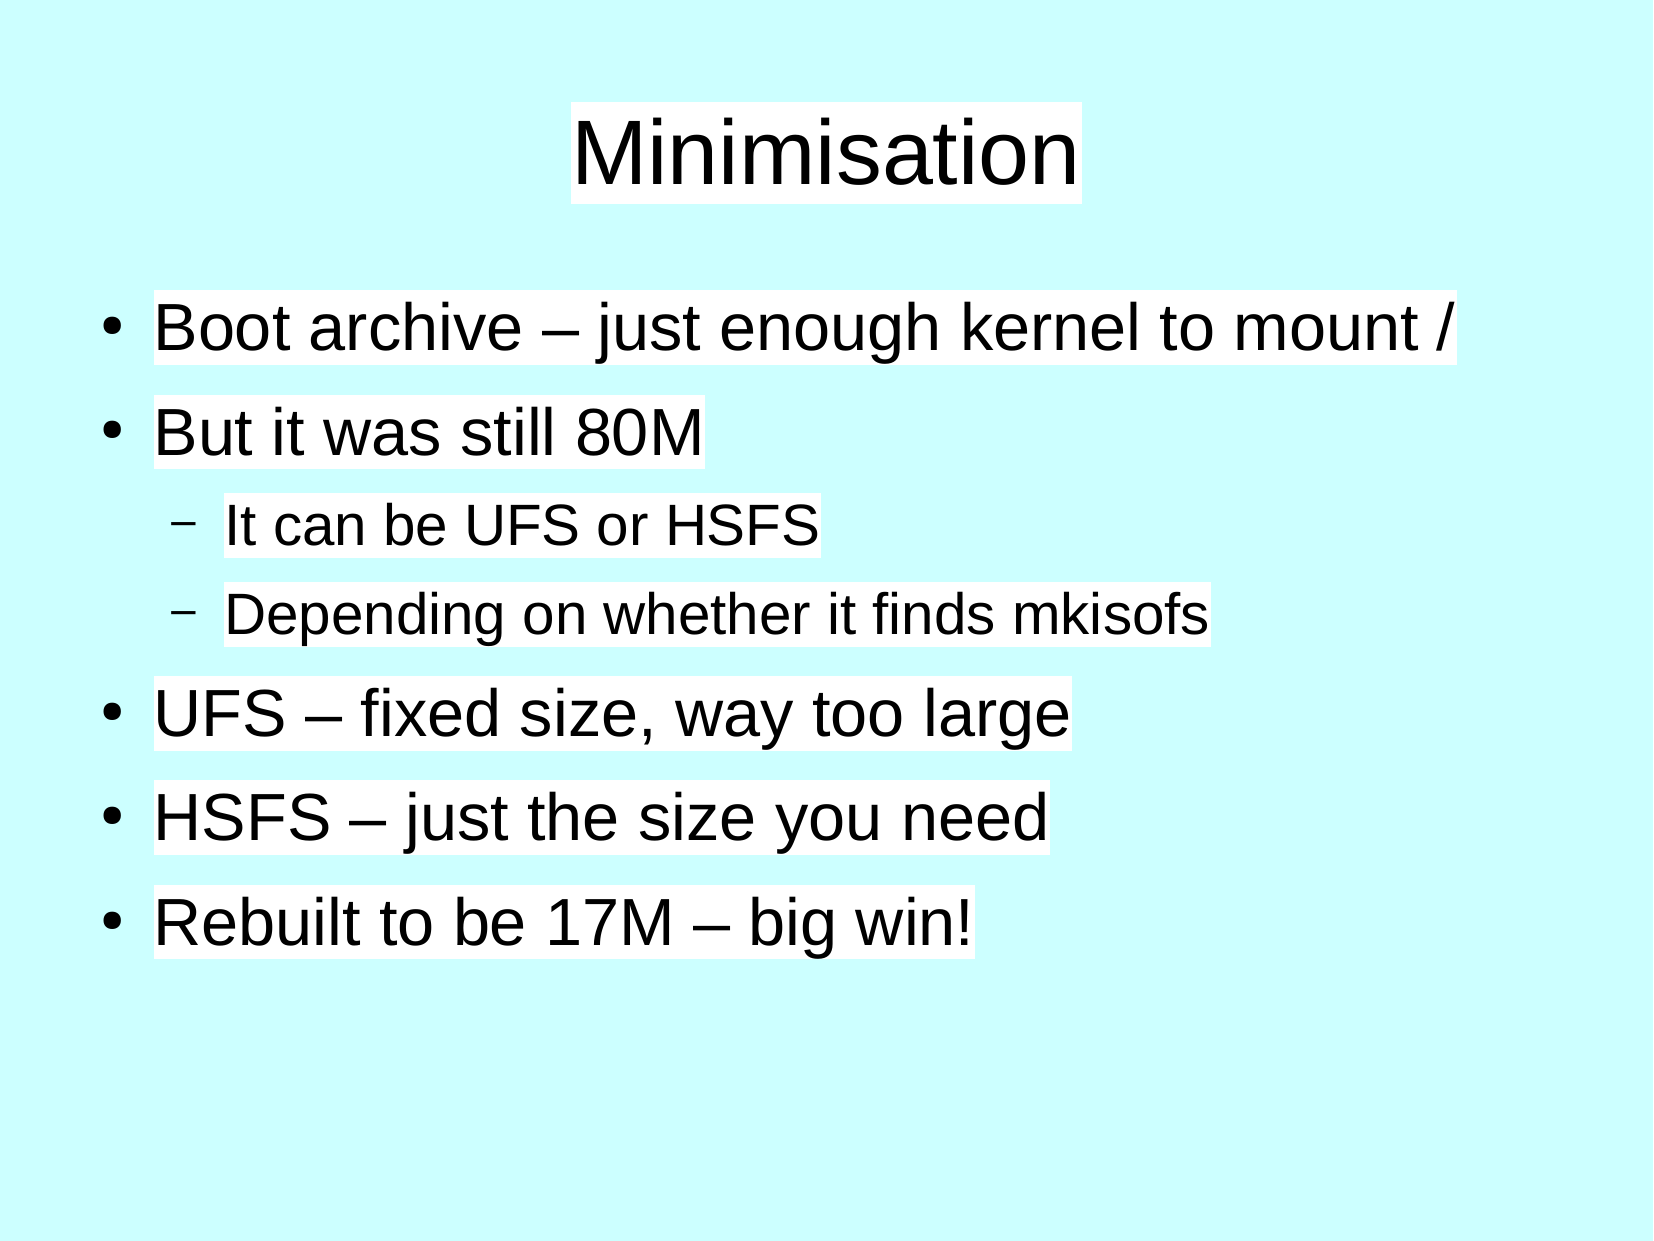

# Minimisation
Boot archive – just enough kernel to mount /
But it was still 80M
It can be UFS or HSFS
Depending on whether it finds mkisofs
UFS – fixed size, way too large
HSFS – just the size you need
Rebuilt to be 17M – big win!